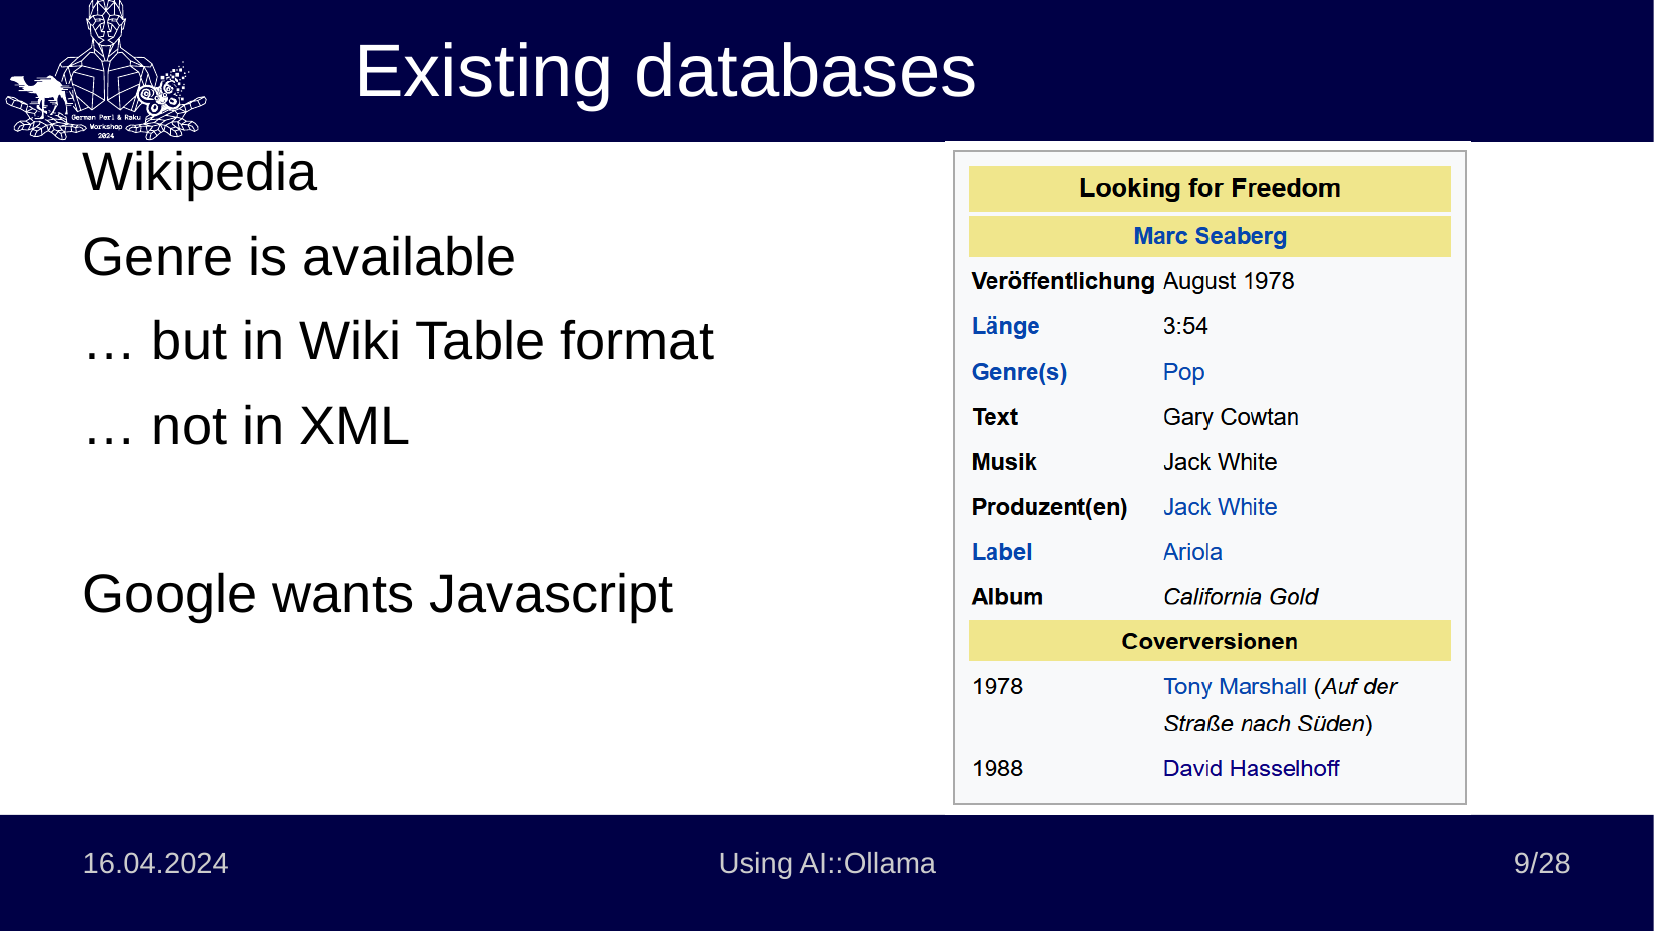

# Existing databases
Wikipedia
Genre is available
… but in Wiki Table format
… not in XML
Google wants Javascript
08. März 2019
9